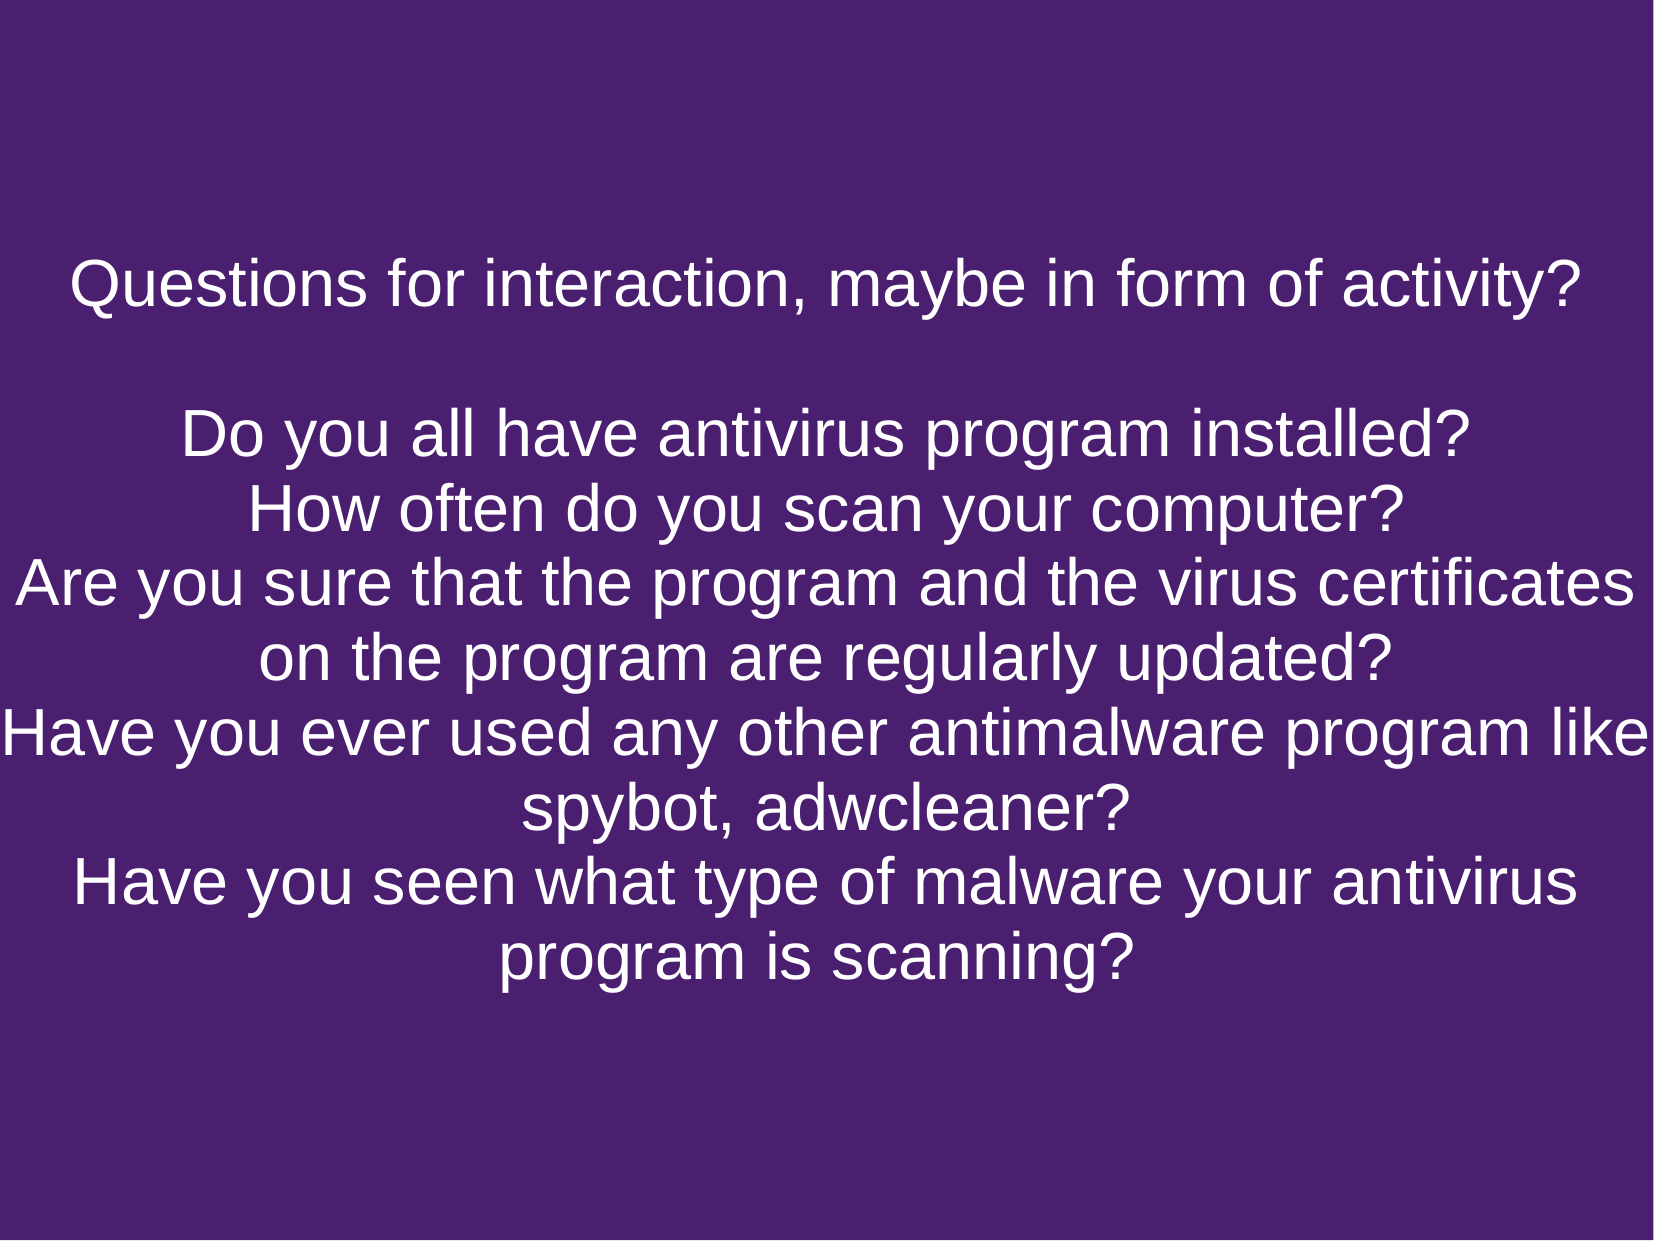

# Questions for interaction, maybe in form of activity?
Do you all have antivirus program installed?
How often do you scan your computer?
Are you sure that the program and the virus certificates on the program are regularly updated?
Have you ever used any other antimalware program like spybot, adwcleaner?
Have you seen what type of malware your antivirus program is scanning?